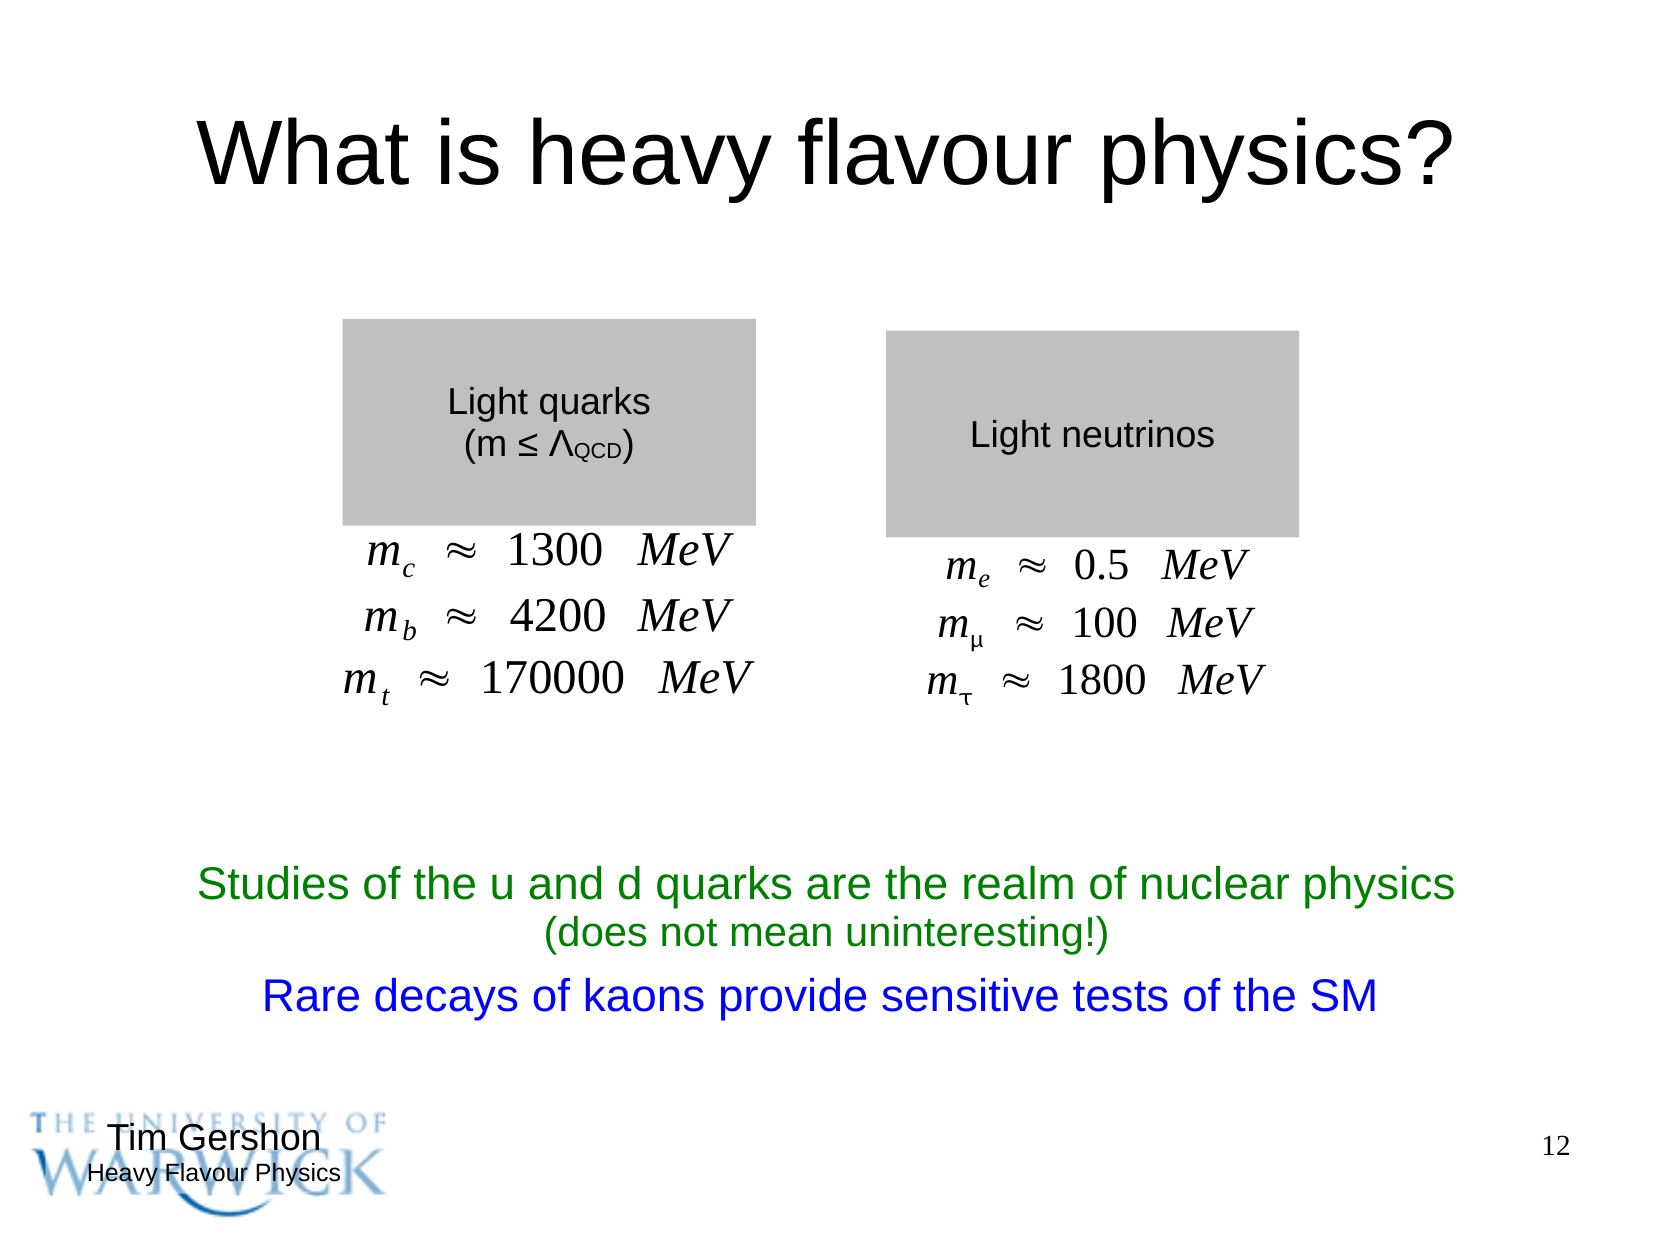

# What is heavy flavour physics?
Light quarks
(m ≤ ΛQCD)
Light neutrinos
Studies of the u and d quarks are the realm of nuclear physics
(does not mean uninteresting!)
Rare decays of kaons provide sensitive tests of the SM
Tim Gershon
Heavy Flavour Physics
12